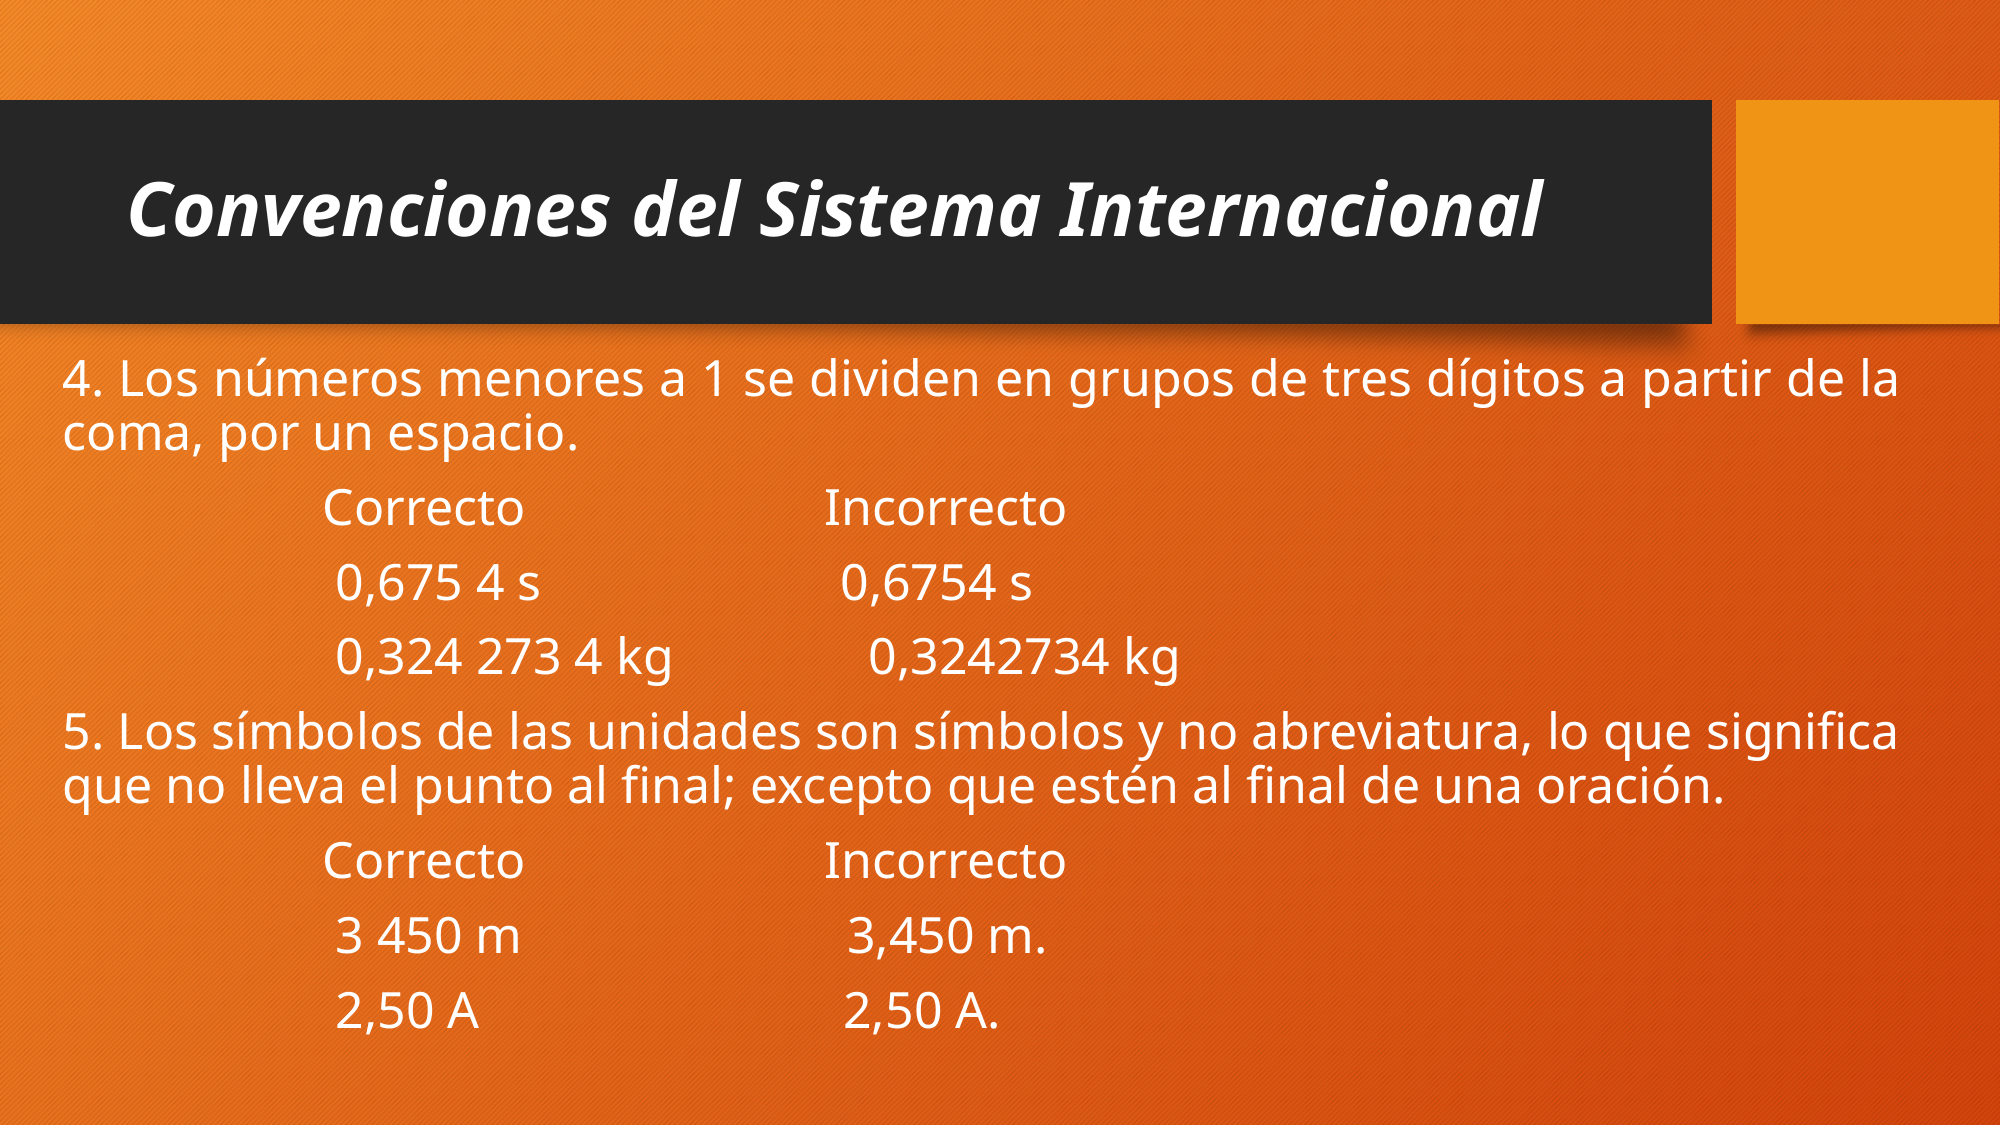

# Convenciones del Sistema Internacional
4. Los números menores a 1 se dividen en grupos de tres dígitos a partir de la coma, por un espacio.
 Correcto Incorrecto
 0,675 4 s 0,6754 s
 0,324 273 4 kg 0,3242734 kg
5. Los símbolos de las unidades son símbolos y no abreviatura, lo que significa que no lleva el punto al final; excepto que estén al final de una oración.
 Correcto Incorrecto
 3 450 m 3,450 m.
 2,50 A 2,50 A.